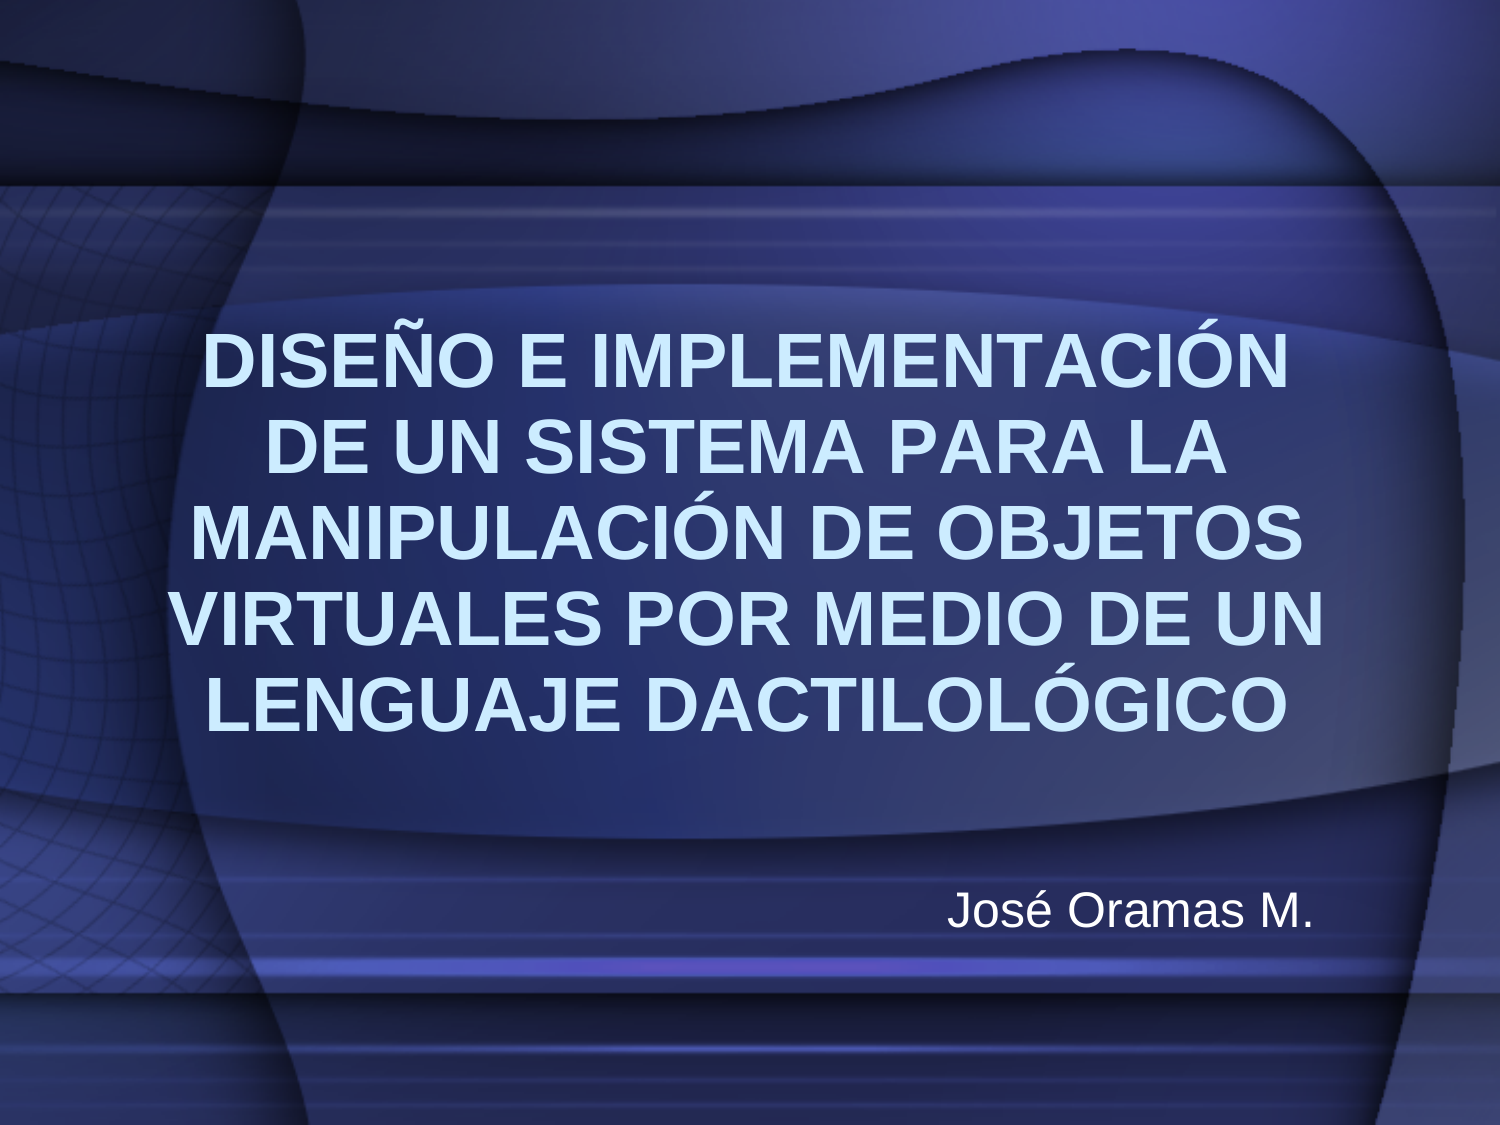

# DISEÑO E IMPLEMENTACIÓN DE UN SISTEMA PARA LA MANIPULACIÓN DE OBJETOS VIRTUALES POR MEDIO DE UN LENGUAJE DACTILOLÓGICO
 José Oramas M.